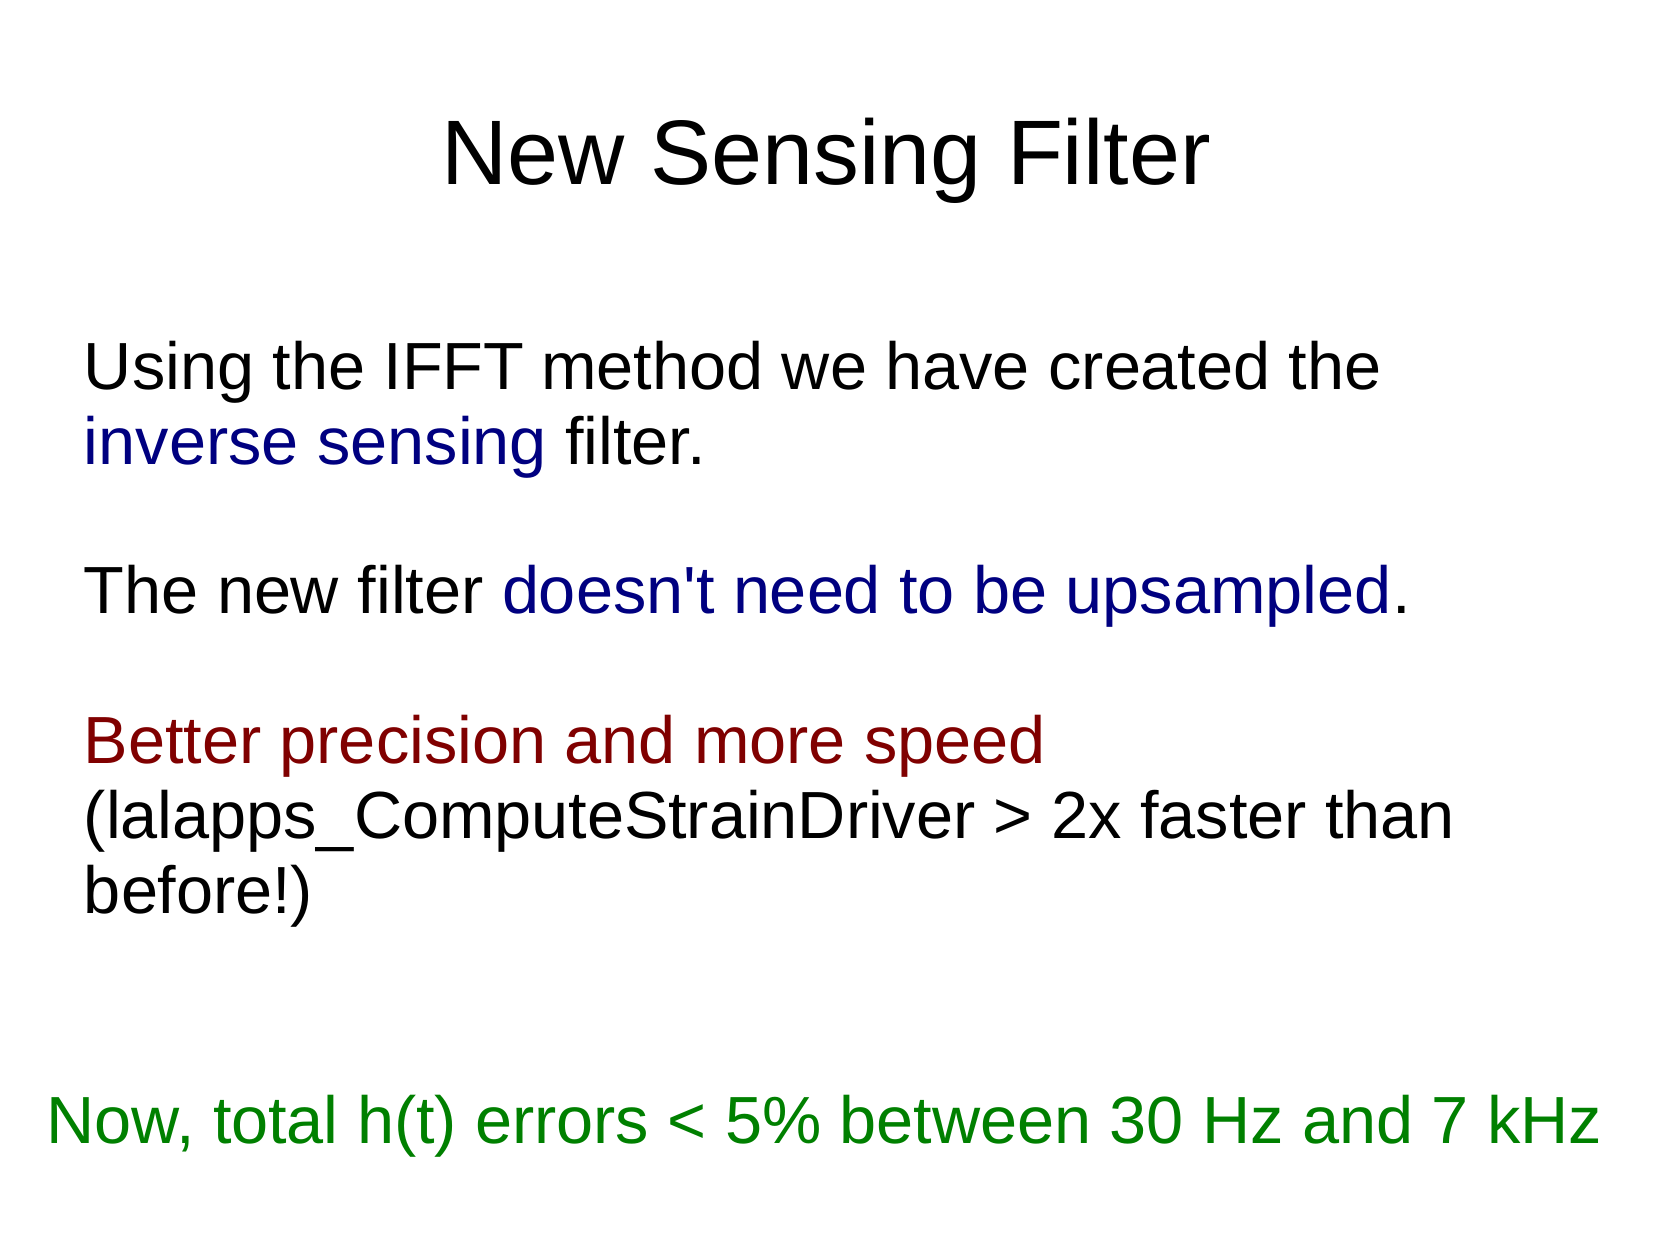

# New Sensing Filter
Using the IFFT method we have created the inverse sensing filter.
The new filter doesn't need to be upsampled.
Better precision and more speed (lalapps_ComputeStrainDriver > 2x faster than before!)
Now, total h(t) errors < 5% between 30 Hz and 7 kHz